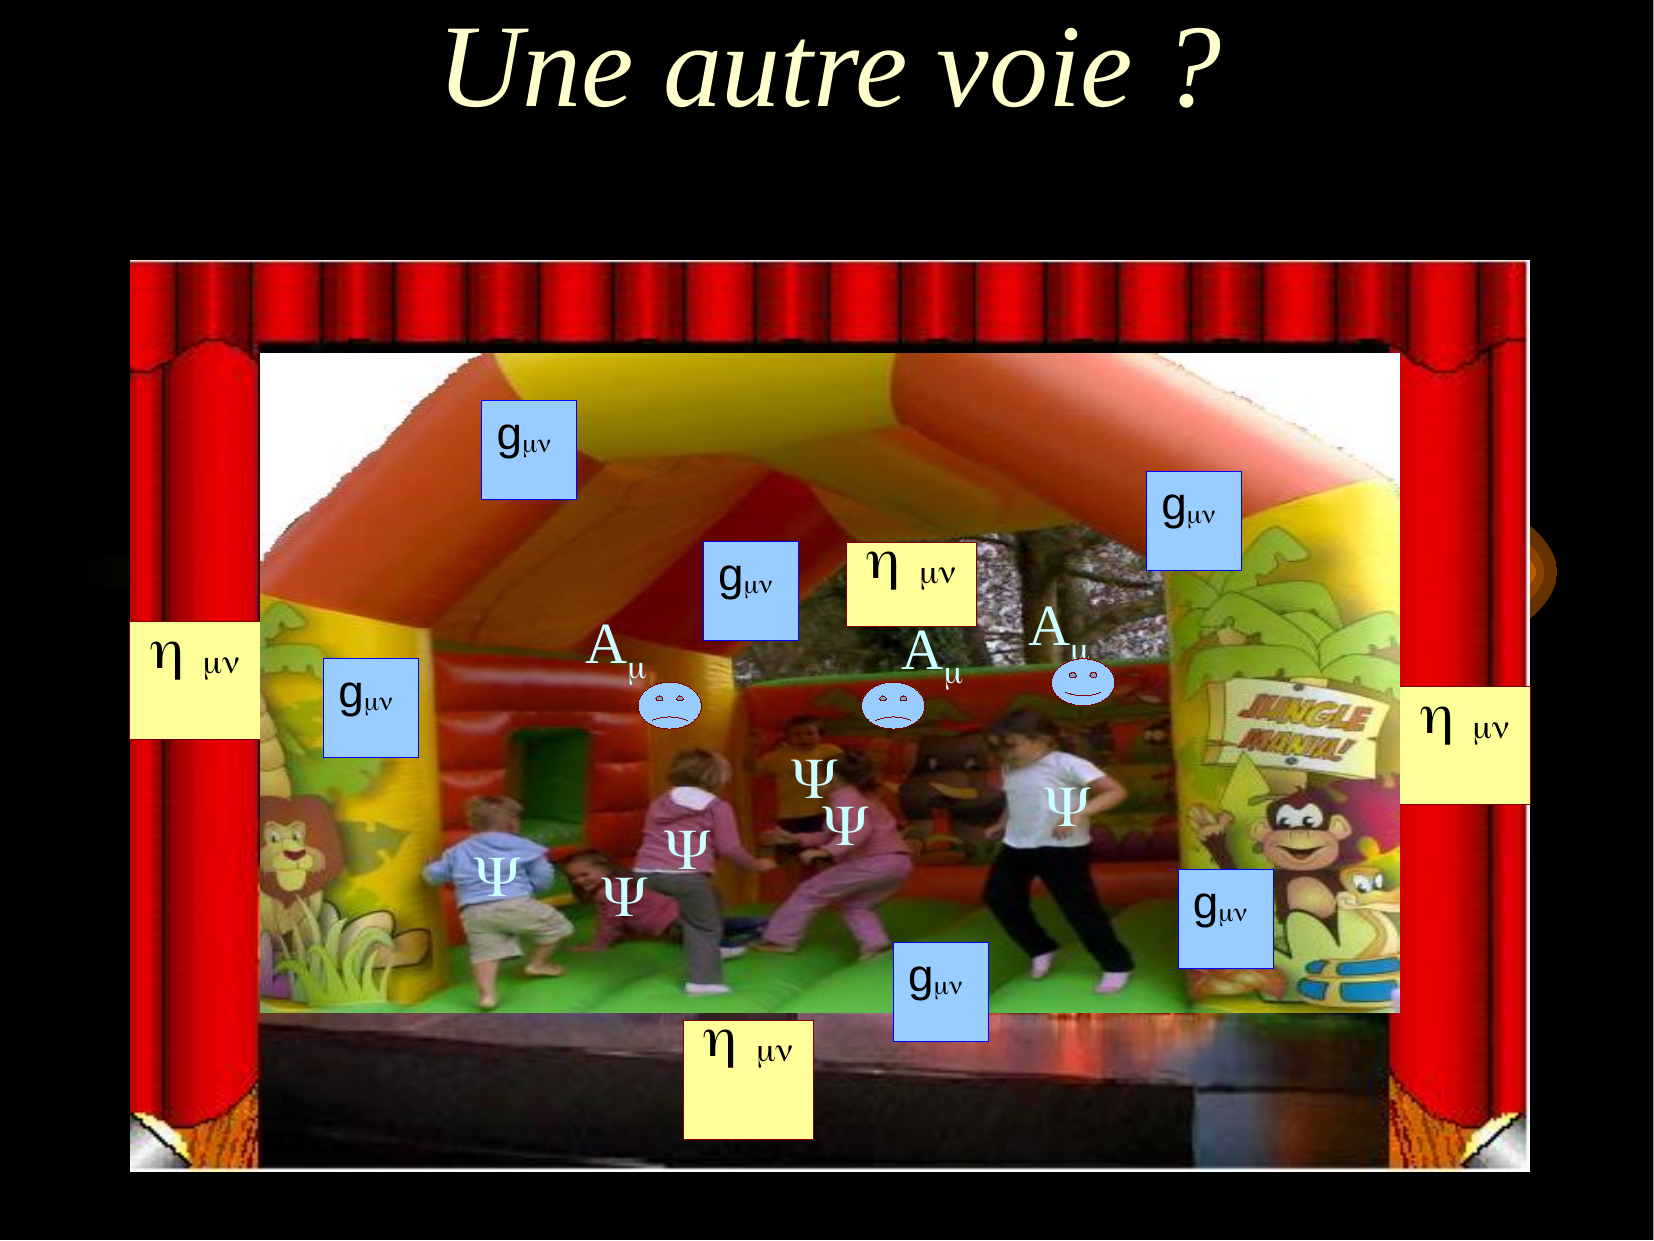

# Une autre voie ?
gmn
gmn
gmn
A
A
A
gmn
 
 
 
 
 
 
gmn
gmn
gmn
gmn
h mn
gmn
h mn
A
A
A
h mn
gmn
 
 
 
 
 
 
 
h mn
 
gmn